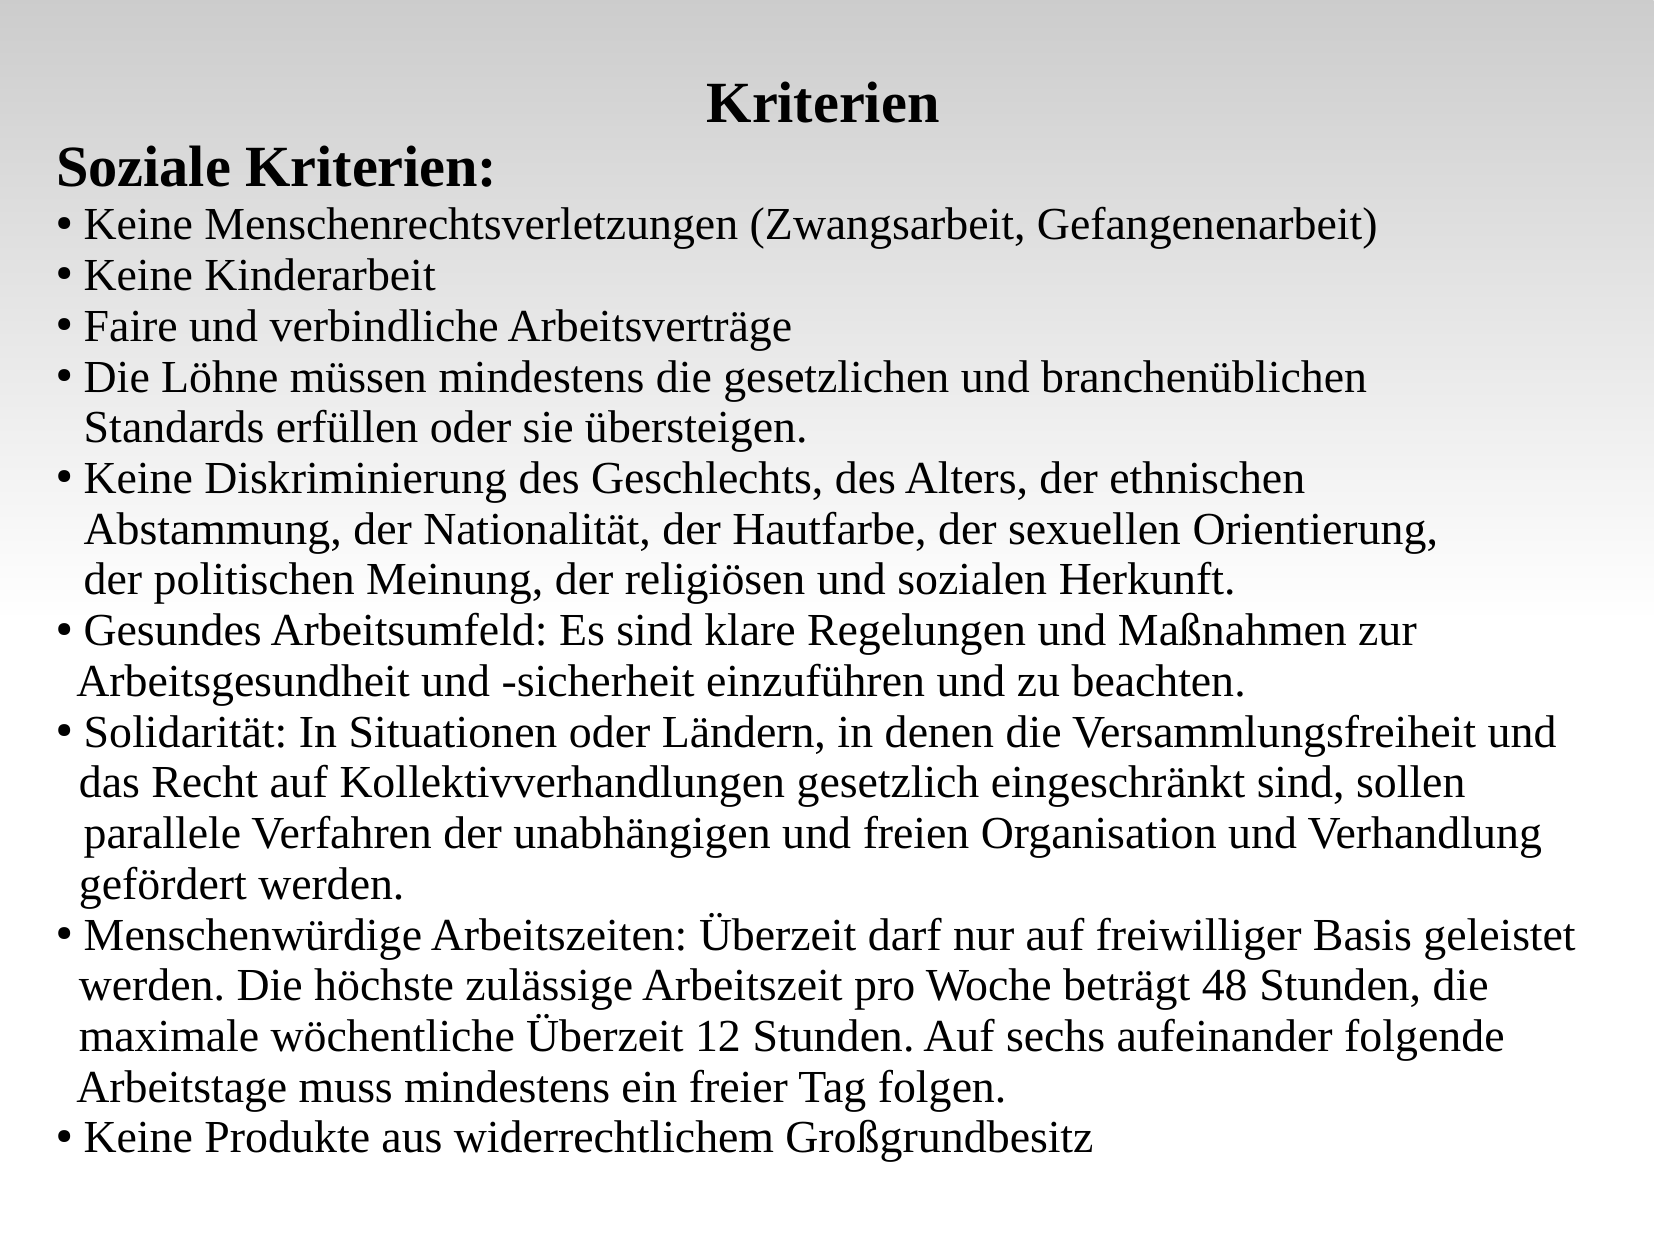

Kriterien
Soziale Kriterien:
 Keine Menschenrechtsverletzungen (Zwangsarbeit, Gefangenenarbeit)
 Keine Kinderarbeit
 Faire und verbindliche Arbeitsverträge
 Die Löhne müssen mindestens die gesetzlichen und branchenüblichen
 Standards erfüllen oder sie übersteigen.
 Keine Diskriminierung des Geschlechts, des Alters, der ethnischen
 Abstammung, der Nationalität, der Hautfarbe, der sexuellen Orientierung,
 der politischen Meinung, der religiösen und sozialen Herkunft.
 Gesundes Arbeitsumfeld: Es sind klare Regelungen und Maßnahmen zur Arbeitsgesundheit und -sicherheit einzuführen und zu beachten.
 Solidarität: In Situationen oder Ländern, in denen die Versammlungsfreiheit und das Recht auf Kollektivverhandlungen gesetzlich eingeschränkt sind, sollen
 parallele Verfahren der unabhängigen und freien Organisation und Verhandlung gefördert werden.
 Menschenwürdige Arbeitszeiten: Überzeit darf nur auf freiwilliger Basis geleistet werden. Die höchste zulässige Arbeitszeit pro Woche beträgt 48 Stunden, die maximale wöchentliche Überzeit 12 Stunden. Auf sechs aufeinander folgende Arbeitstage muss mindestens ein freier Tag folgen.
 Keine Produkte aus widerrechtlichem Großgrundbesitz